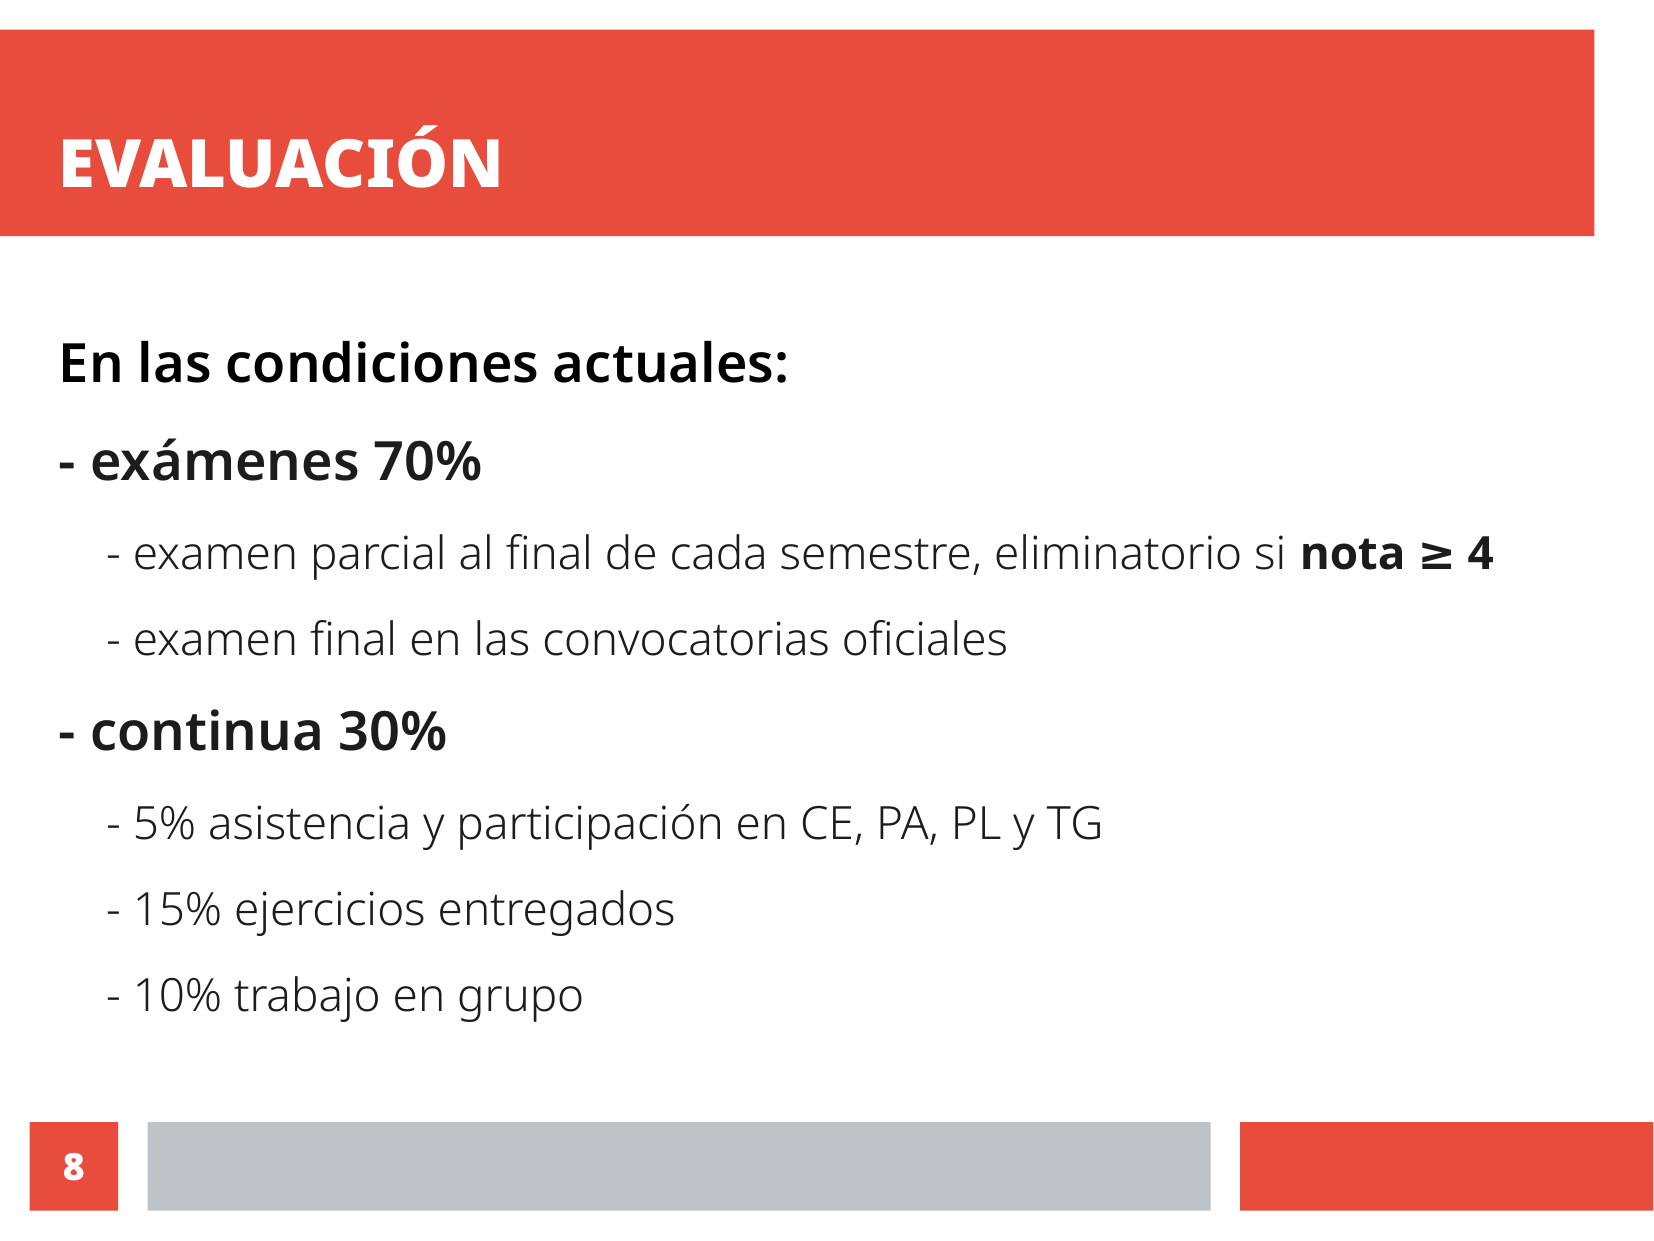

# EVALUACIÓN
En las condiciones actuales:
- exámenes 70%
- examen parcial al final de cada semestre, eliminatorio si nota ≥ 4
- examen final en las convocatorias oficiales
- continua 30%
- 5% asistencia y participación en CE, PA, PL y TG
- 15% ejercicios entregados
- 10% trabajo en grupo
8